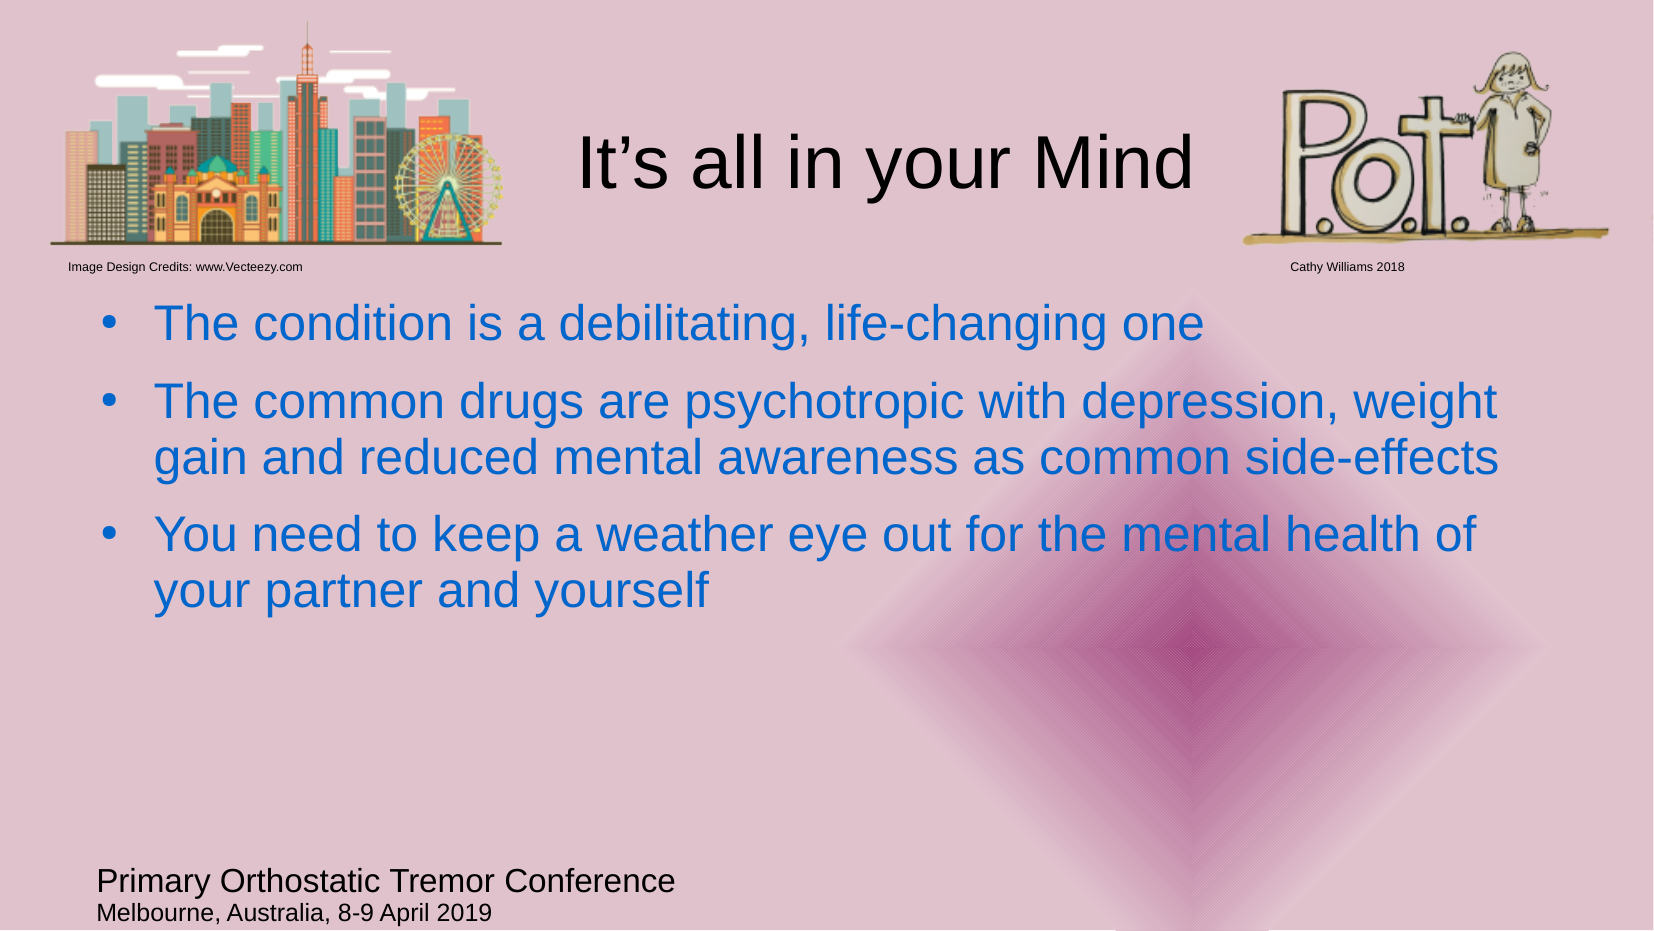

# It’s all in your Mind
The condition is a debilitating, life-changing one
The common drugs are psychotropic with depression, weight gain and reduced mental awareness as common side-effects
You need to keep a weather eye out for the mental health of your partner and yourself